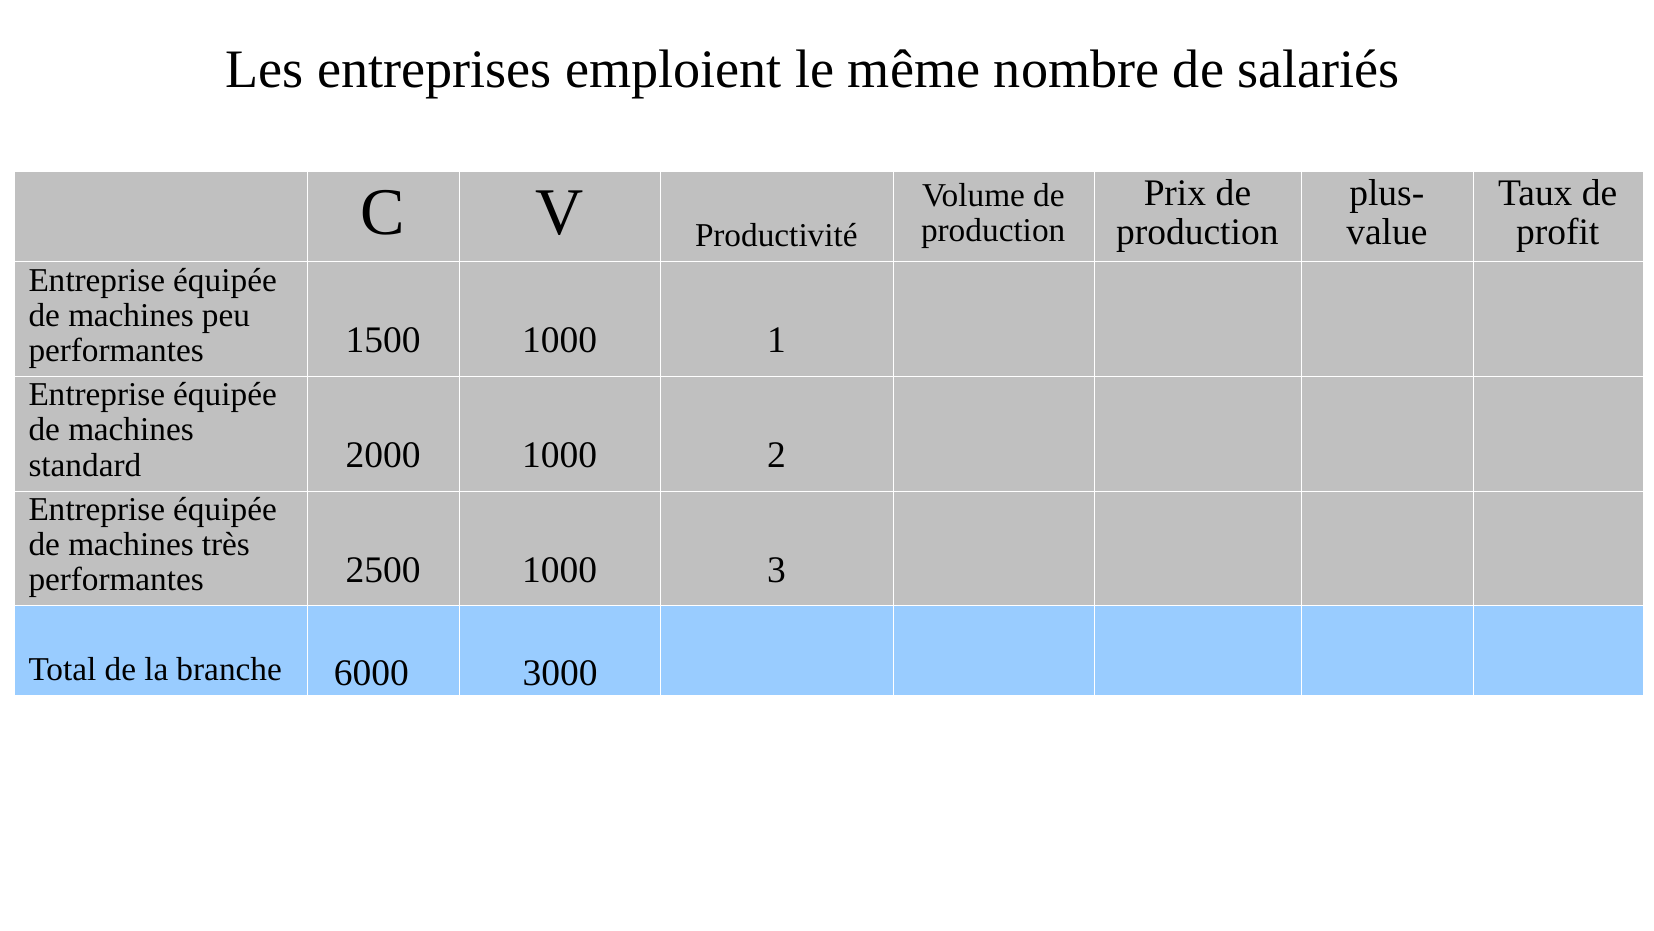

Les entreprises emploient le même nombre de salariés
| | C | V | Productivité | Volume de production | Prix de production | plus-value | Taux de profit |
| --- | --- | --- | --- | --- | --- | --- | --- |
| Entreprise équipée de machines peu performantes | 1500 | 1000 | 1 | | | | |
| Entreprise équipée de machines standard | 2000 | 1000 | 2 | | | | |
| Entreprise équipée de machines très performantes | 2500 | 1000 | 3 | | | | |
| Total de la branche | | | | | | | |
6000
3000